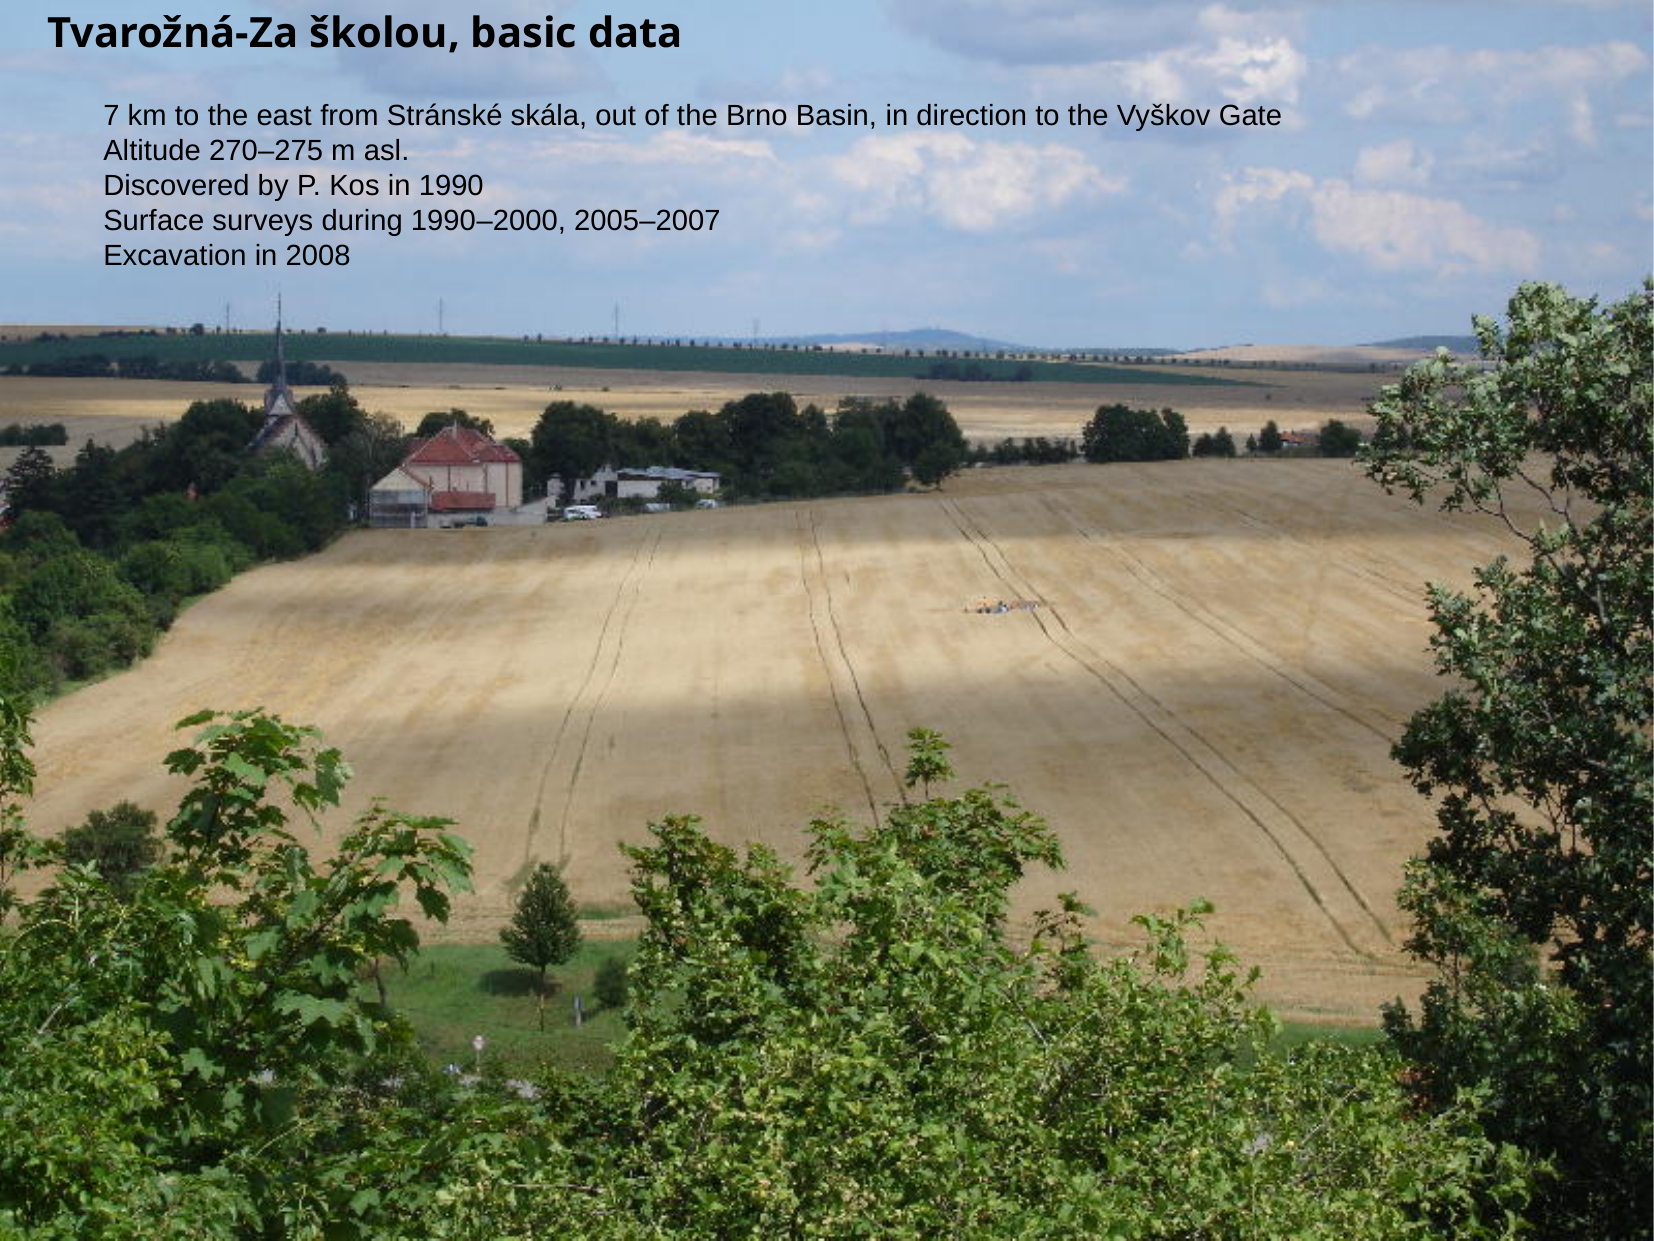

# Tvarožná-Za školou, basic data
7 km to the east from Stránské skála, out of the Brno Basin, in direction to the Vyškov Gate
Altitude 270–275 m asl.
Discovered by P. Kos in 1990
Surface surveys during 1990–2000, 2005–2007
Excavation in 2008